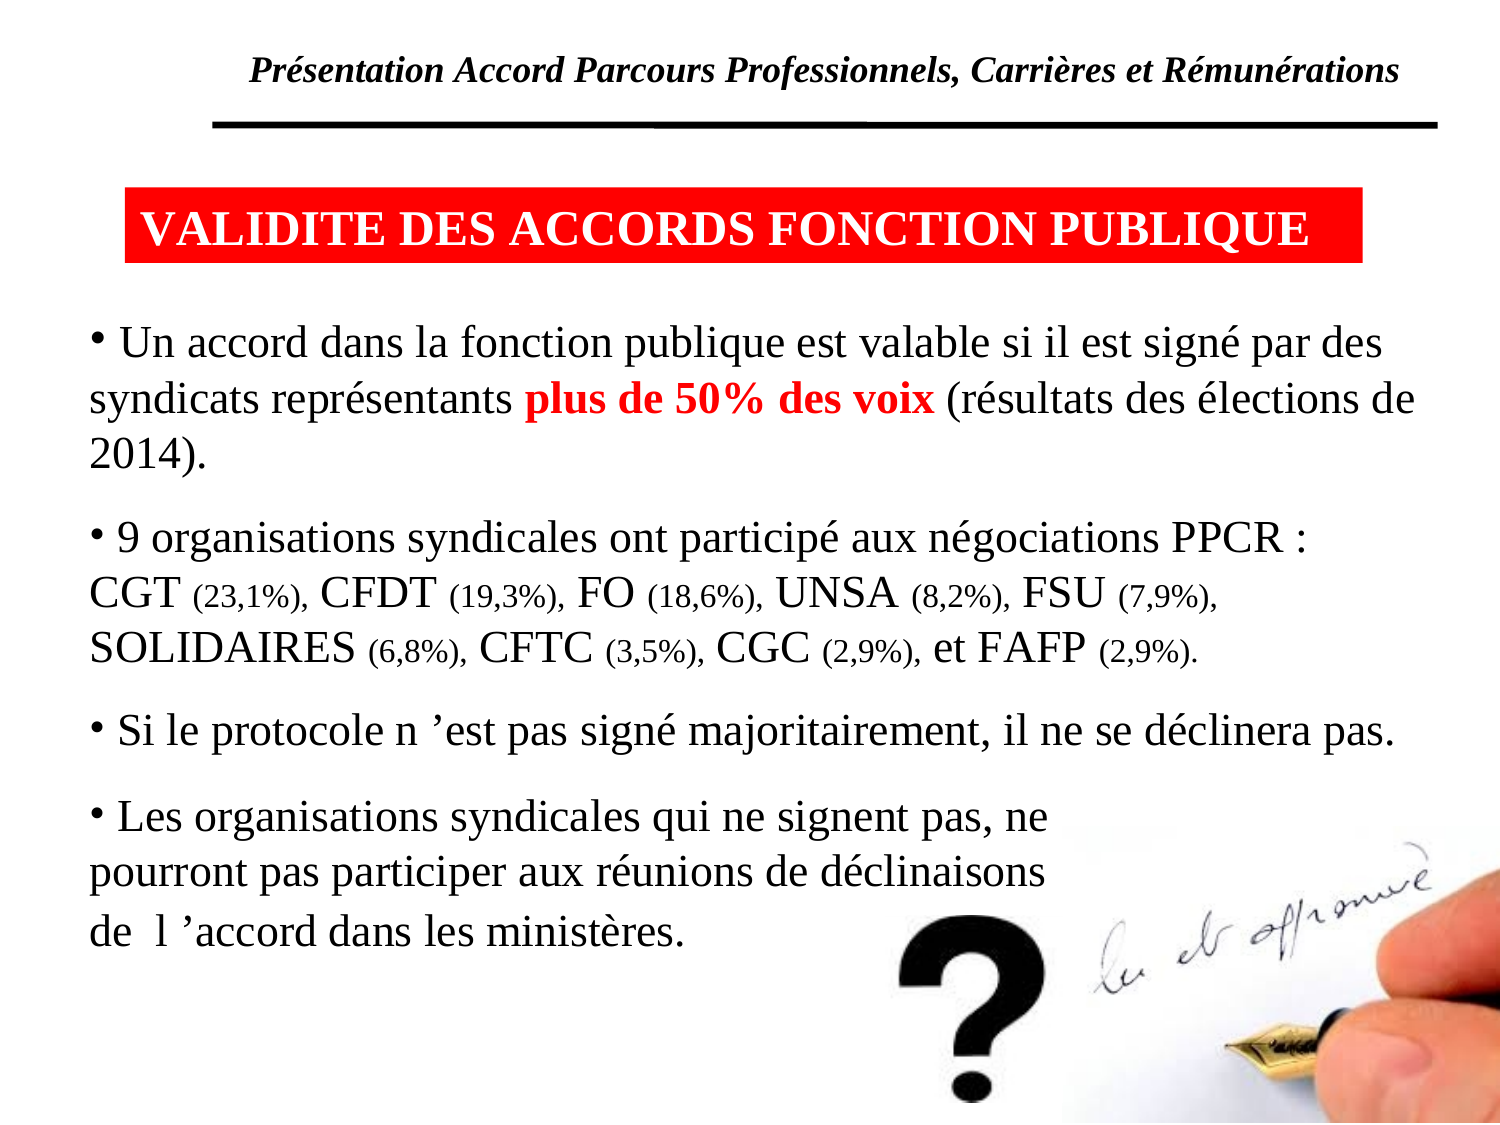

Présentation Accord Parcours Professionnels, Carrières et Rémunérations
VALIDITE DES ACCORDS FONCTION PUBLIQUE
 Un accord dans la fonction publique est valable si il est signé par des syndicats représentants plus de 50% des voix (résultats des élections de 2014).
 9 organisations syndicales ont participé aux négociations PPCR :
CGT (23,1%), CFDT (19,3%), FO (18,6%), UNSA (8,2%), FSU (7,9%), SOLIDAIRES (6,8%), CFTC (3,5%), CGC (2,9%), et FAFP (2,9%).
 Si le protocole n ’est pas signé majoritairement, il ne se déclinera pas.
 Les organisations syndicales qui ne signent pas, ne
pourront pas participer aux réunions de déclinaisons
de l ’accord dans les ministères.